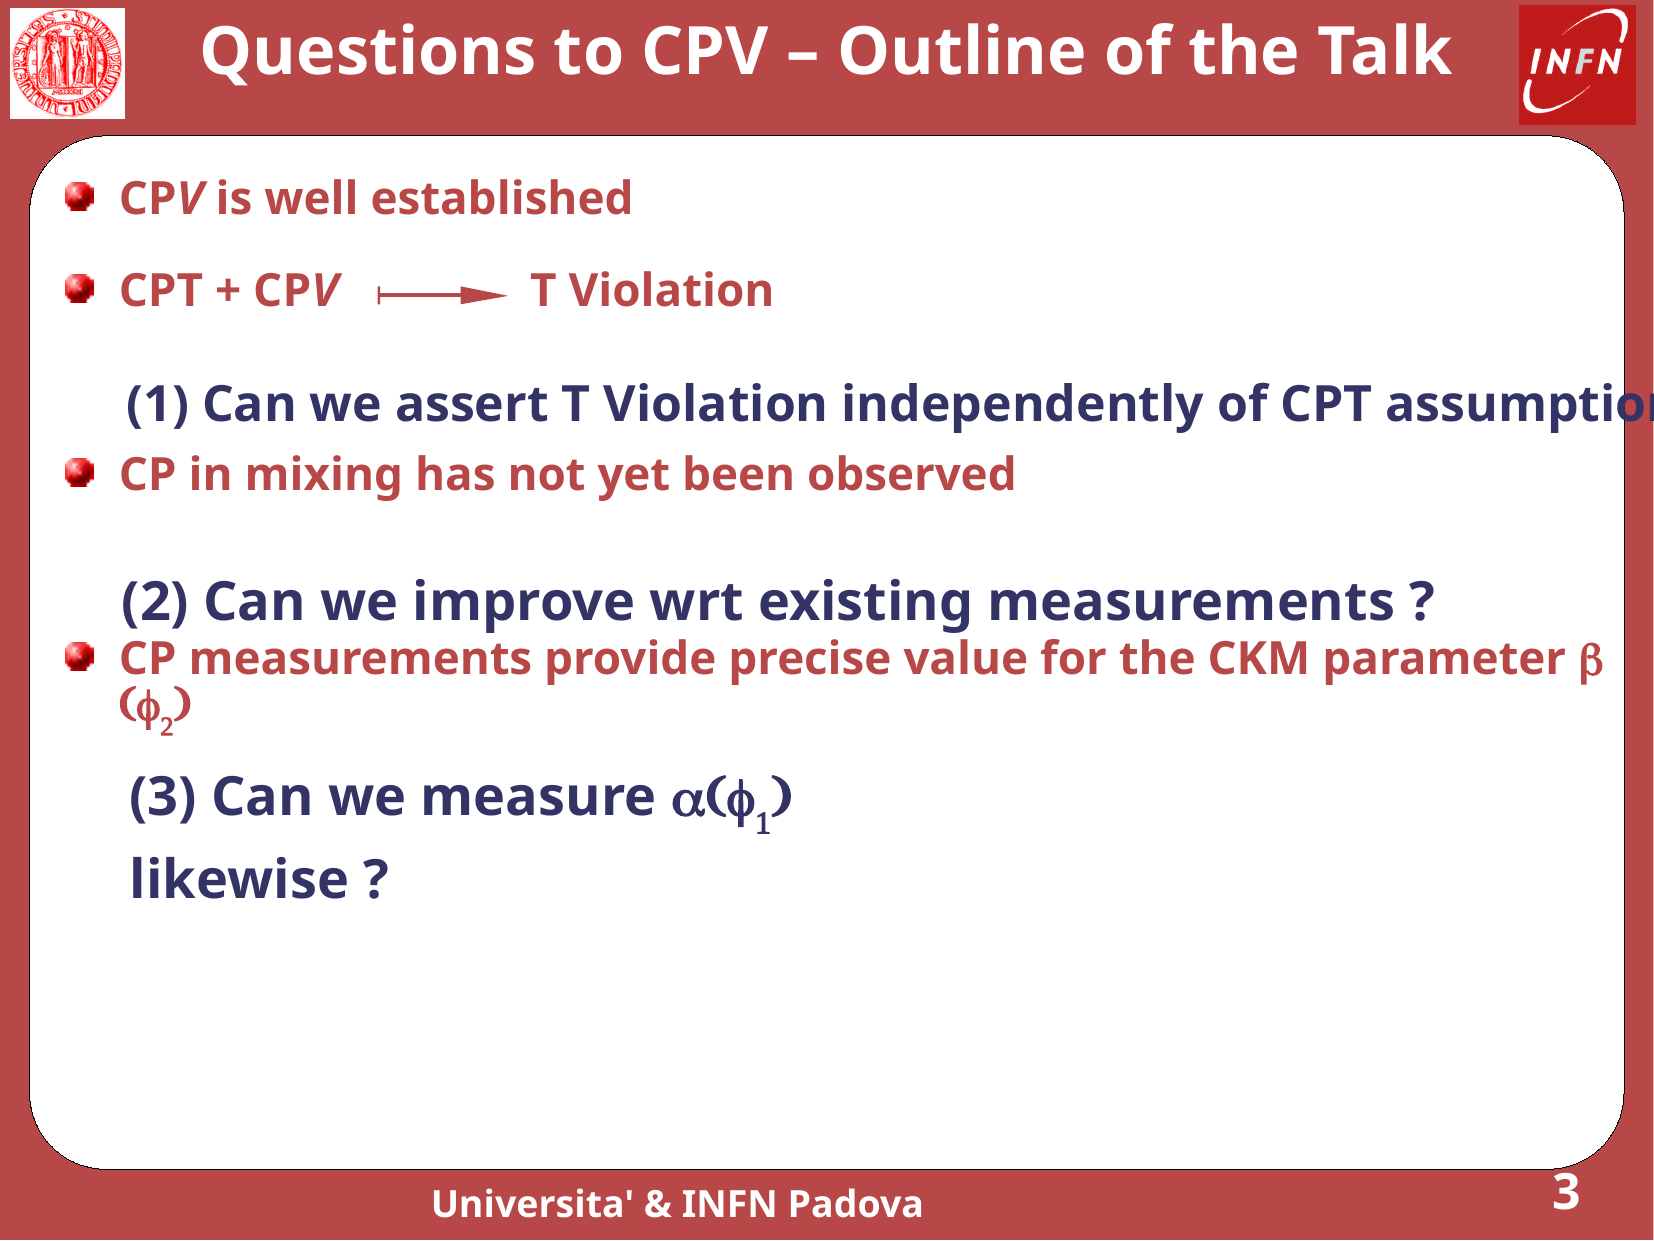

# Questions to CPV – Outline of the Talk
CPV is well established
CPT + CPV T Violation
CP in mixing has not yet been observed
CP measurements provide precise value for the CKM parameter b (f2)
(1) Can we assert T Violation independently of CPT assumption ?
(2) Can we improve wrt existing measurements ?
(3) Can we measure a(f1) likewise ?